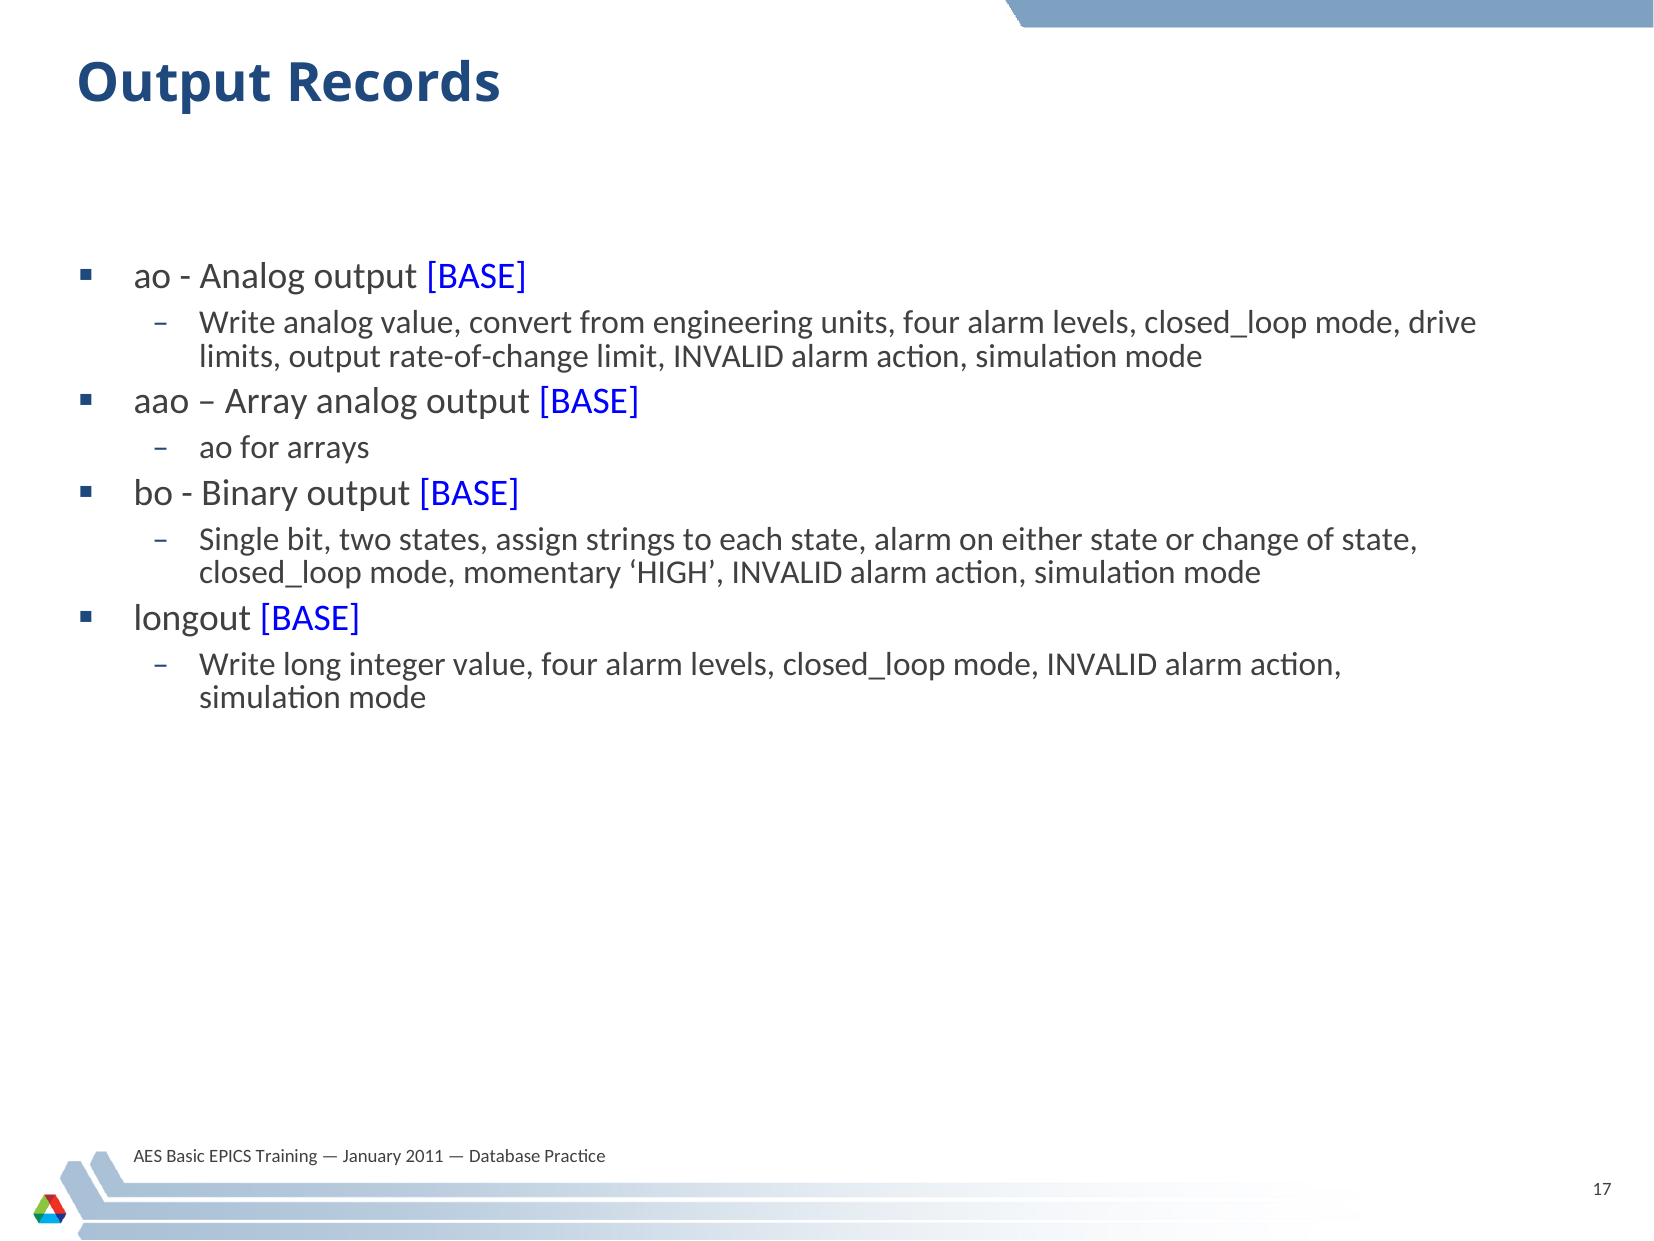

# Output Records
ao - Analog output [BASE]
Write analog value, convert from engineering units, four alarm levels, closed_loop mode, drive limits, output rate-of-change limit, INVALID alarm action, simulation mode
aao – Array analog output [BASE]
ao for arrays
bo - Binary output [BASE]
Single bit, two states, assign strings to each state, alarm on either state or change of state, closed_loop mode, momentary ‘HIGH’, INVALID alarm action, simulation mode
longout [BASE]
Write long integer value, four alarm levels, closed_loop mode, INVALID alarm action, simulation mode
AES Basic EPICS Training — January 2011 — Database Practice
17